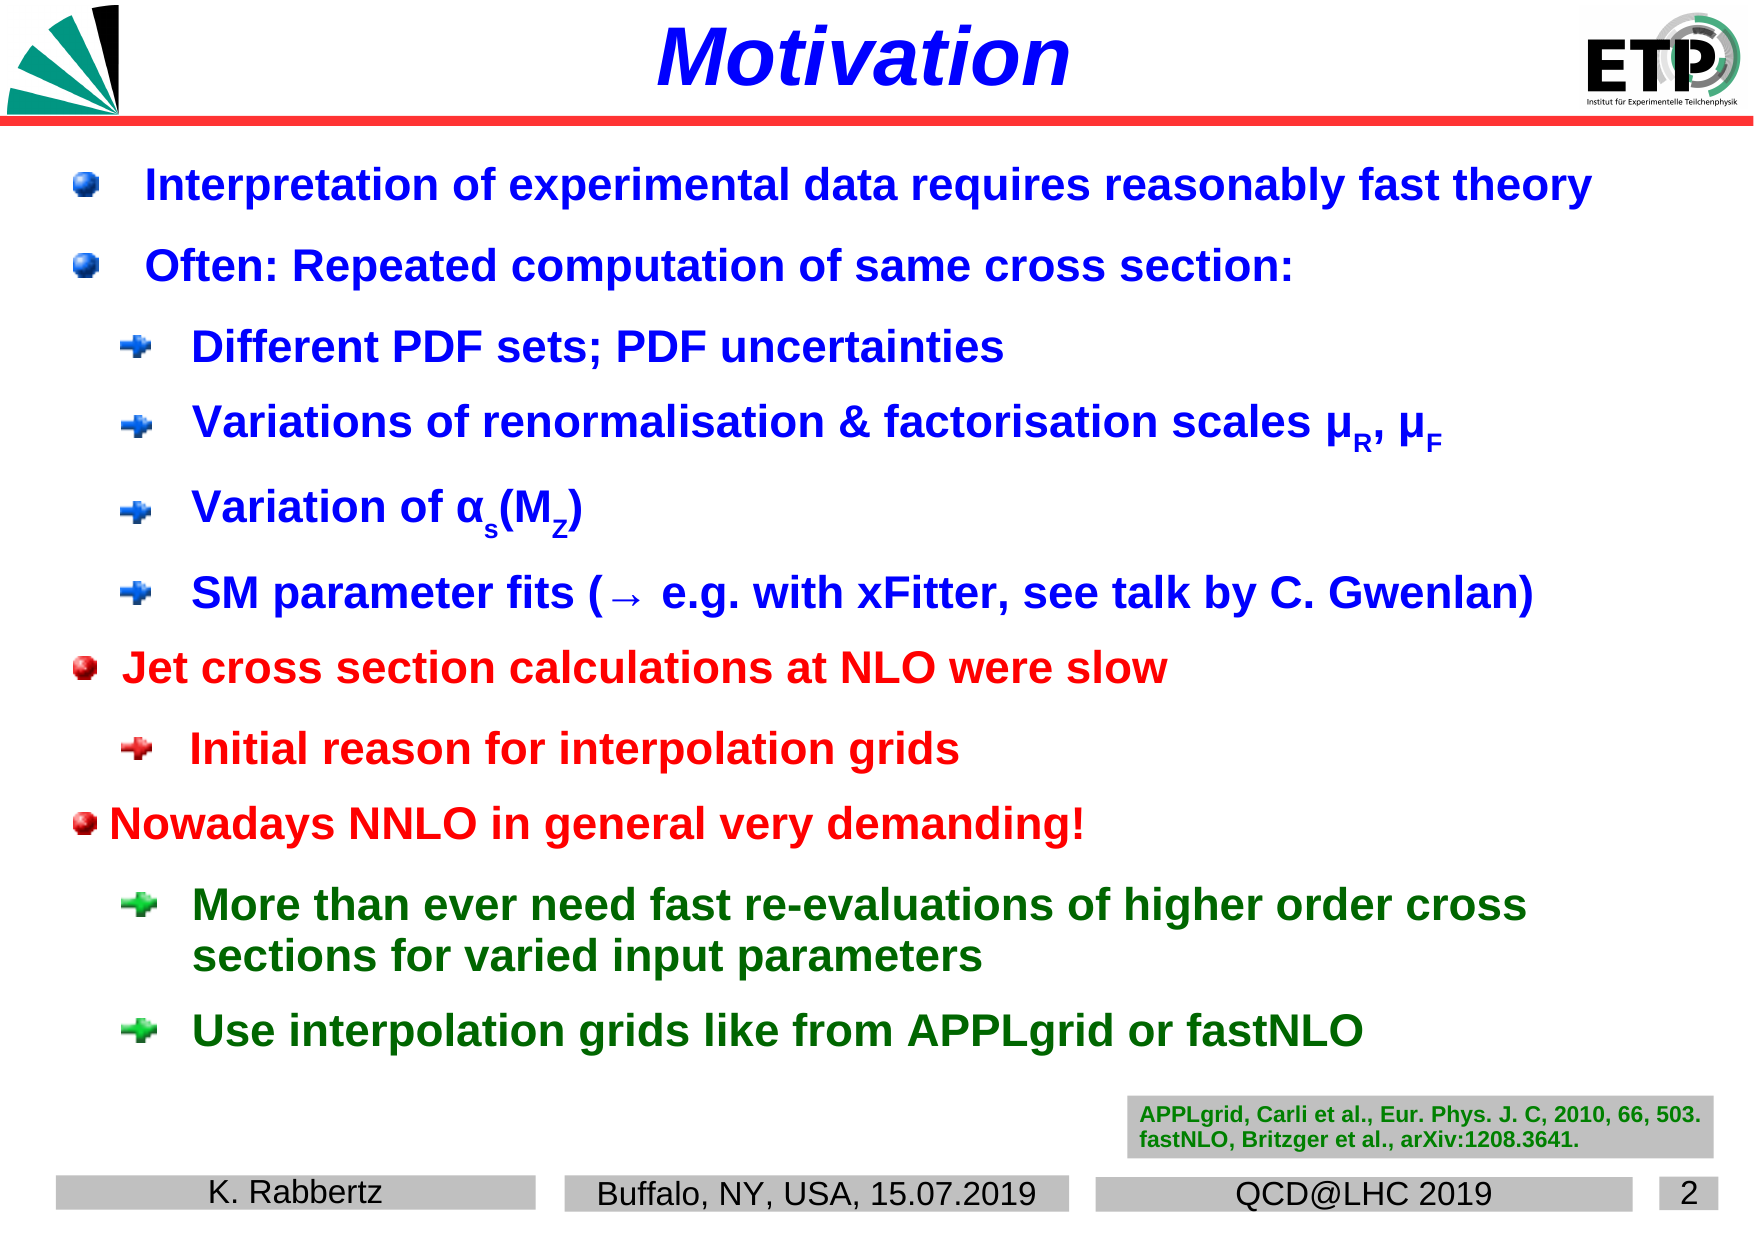

# Motivation
Interpretation of experimental data requires reasonably fast theory
Often: Repeated computation of same cross section:
Different PDF sets; PDF uncertainties
Variations of renormalisation & factorisation scales μR, μF
Variation of αs(MZ)
SM parameter fits (→ e.g. with xFitter, see talk by C. Gwenlan)
 Jet cross section calculations at NLO were slow
 Initial reason for interpolation grids
 Nowadays NNLO in general very demanding!
More than ever need fast re-evaluations of higher order cross sections for varied input parameters
Use interpolation grids like from APPLgrid or fastNLO
APPLgrid, Carli et al., Eur. Phys. J. C, 2010, 66, 503.
fastNLO, Britzger et al., arXiv:1208.3641.